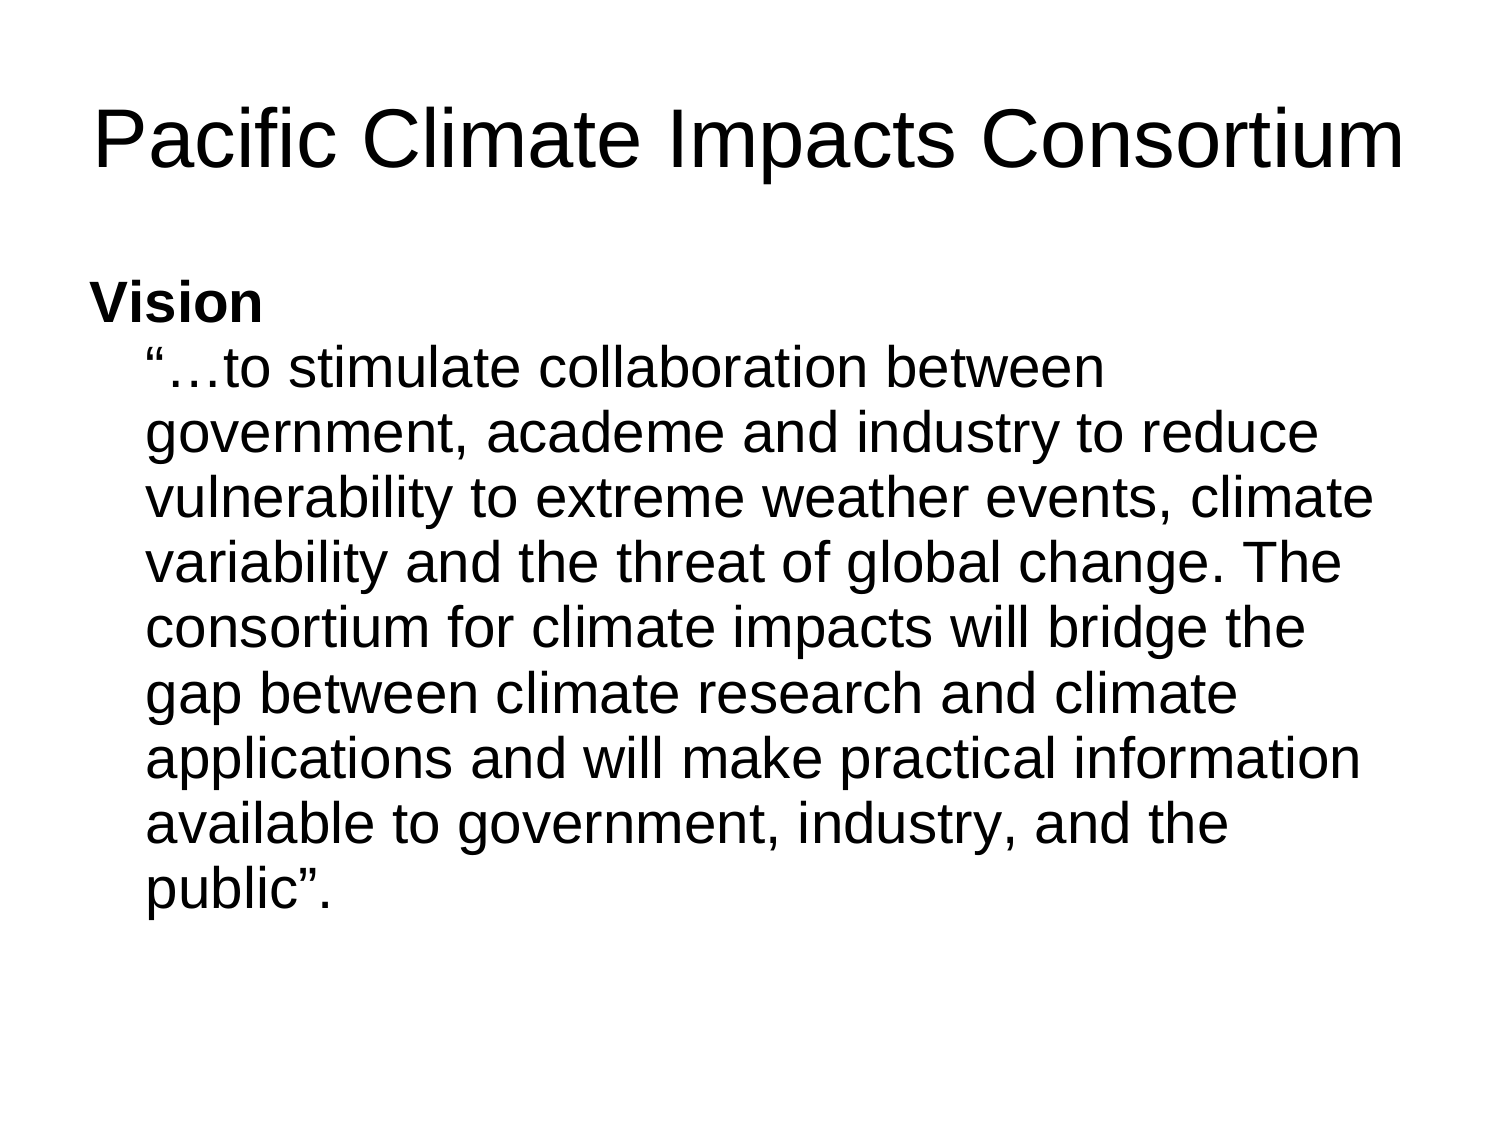

# Pacific Climate Impacts Consortium
Vision
“…to stimulate collaboration between government, academe and industry to reduce vulnerability to extreme weather events, climate variability and the threat of global change. The consortium for climate impacts will bridge the gap between climate research and climate applications and will make practical information available to government, industry, and the public”.